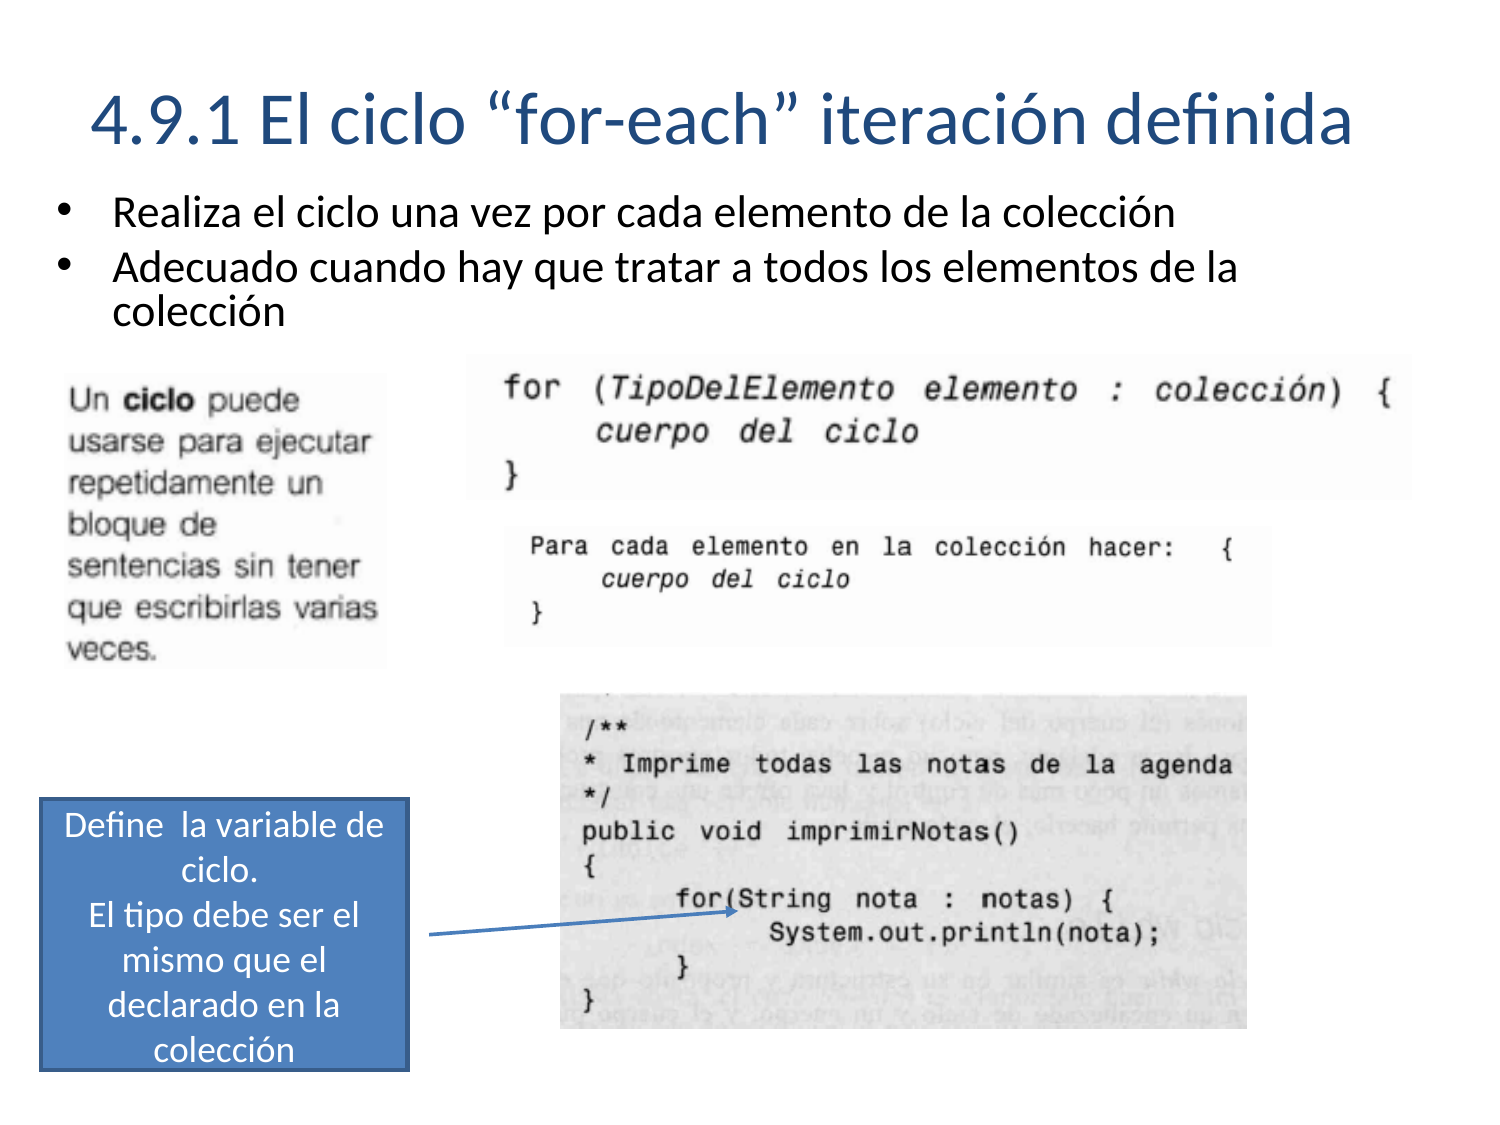

# 4.9.1 El ciclo “for-each” iteración definida
Realiza el ciclo una vez por cada elemento de la colección
Adecuado cuando hay que tratar a todos los elementos de la colección
Define la variable de ciclo.
El tipo debe ser el mismo que el declarado en la colección